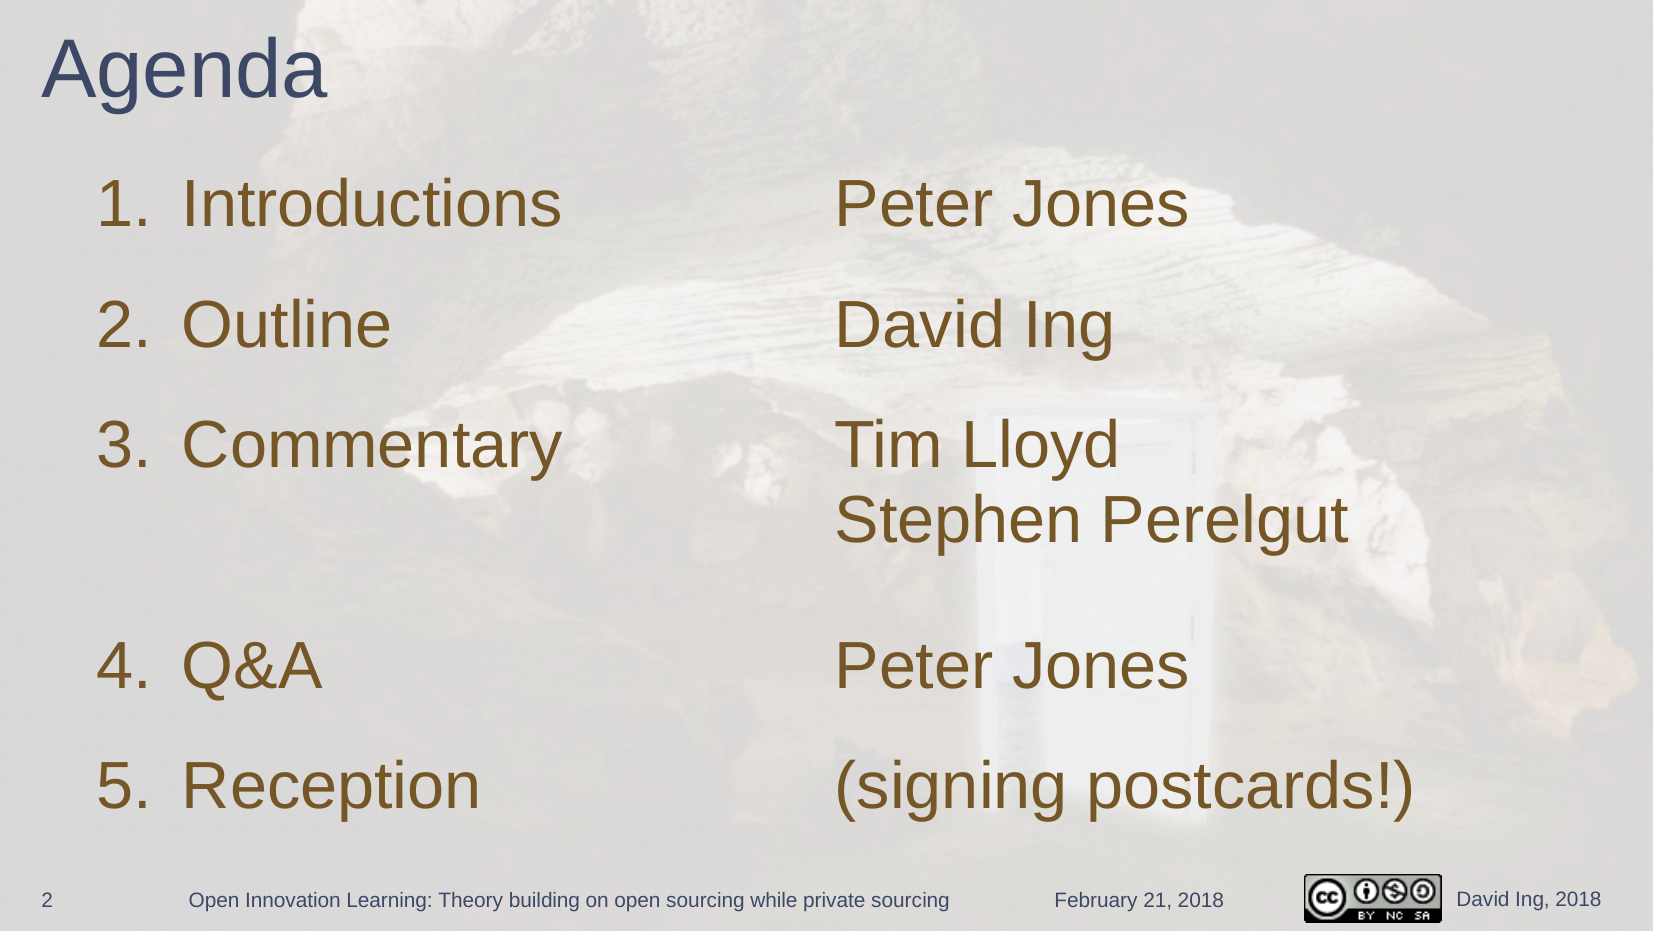

# Agenda
| 1. | Introductions | Peter Jones |
| --- | --- | --- |
| 2. | Outline | David Ing |
| 3. | Commentary | Tim Lloyd Stephen Perelgut |
| 4. | Q&A | Peter Jones |
| 5. | Reception | (signing postcards!) |
Open Innovation Learning: Theory building on open sourcing while private sourcing
February 21, 2018
2